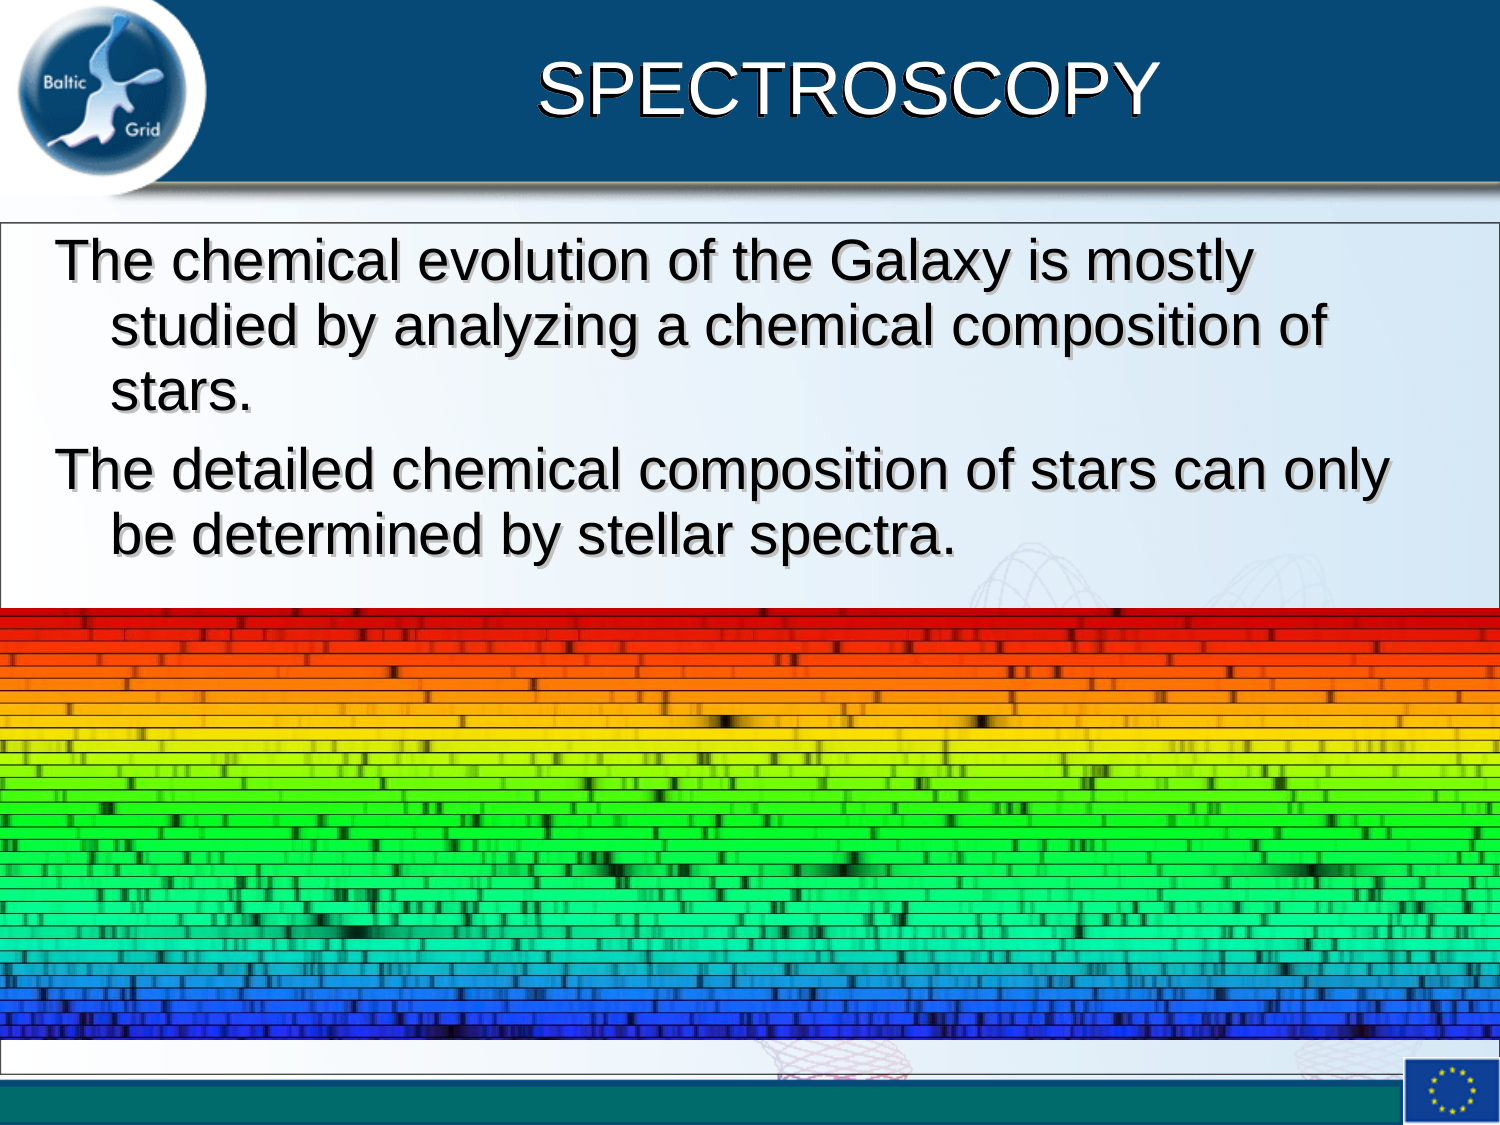

# SPECTROSCOPY
The chemical evolution of the Galaxy is mostly studied by analyzing a chemical composition of stars.
The detailed chemical composition of stars can only be determined by stellar spectra.
2